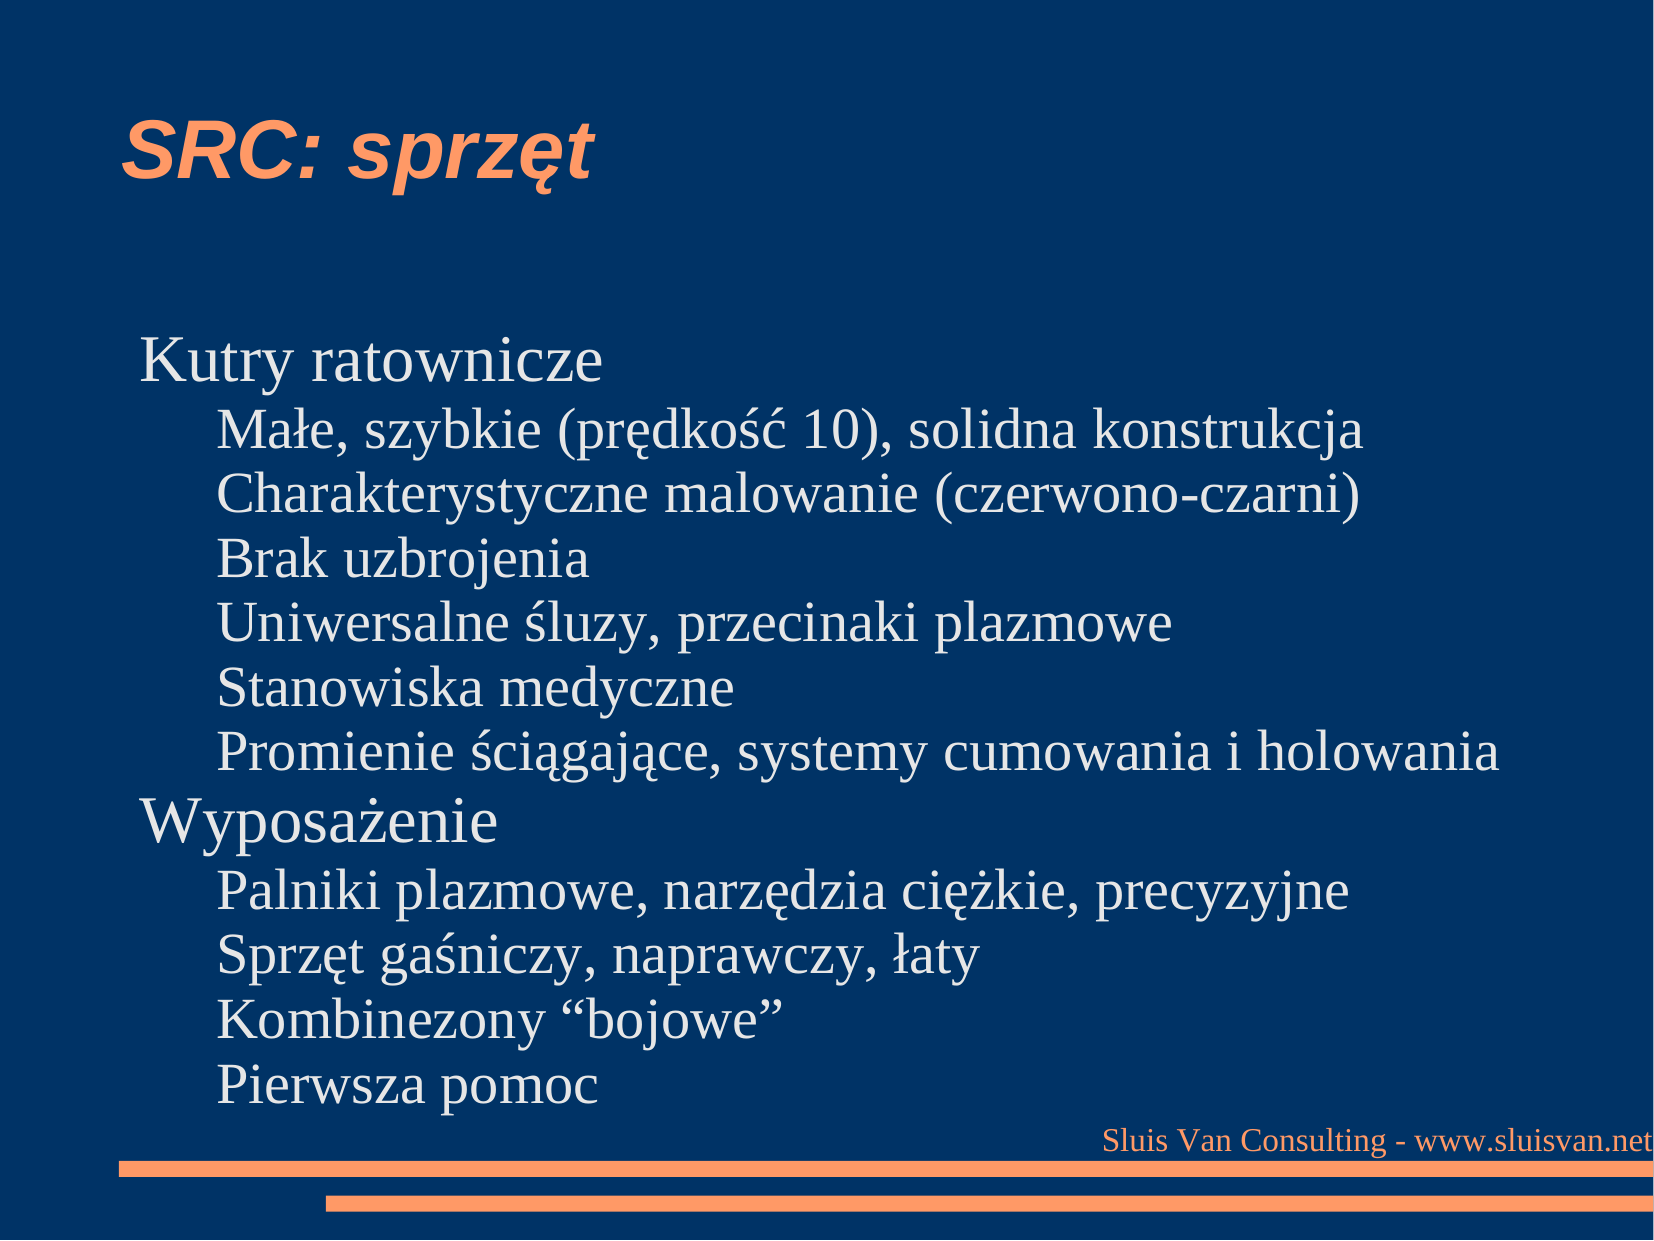

# SRC: sprzęt
Kutry ratownicze
Małe, szybkie (prędkość 10), solidna konstrukcja
Charakterystyczne malowanie (czerwono-czarni)
Brak uzbrojenia
Uniwersalne śluzy, przecinaki plazmowe
Stanowiska medyczne
Promienie ściągające, systemy cumowania i holowania
Wyposażenie
Palniki plazmowe, narzędzia ciężkie, precyzyjne
Sprzęt gaśniczy, naprawczy, łaty
Kombinezony “bojowe”
Pierwsza pomoc
Sluis Van Consulting - www.sluisvan.net